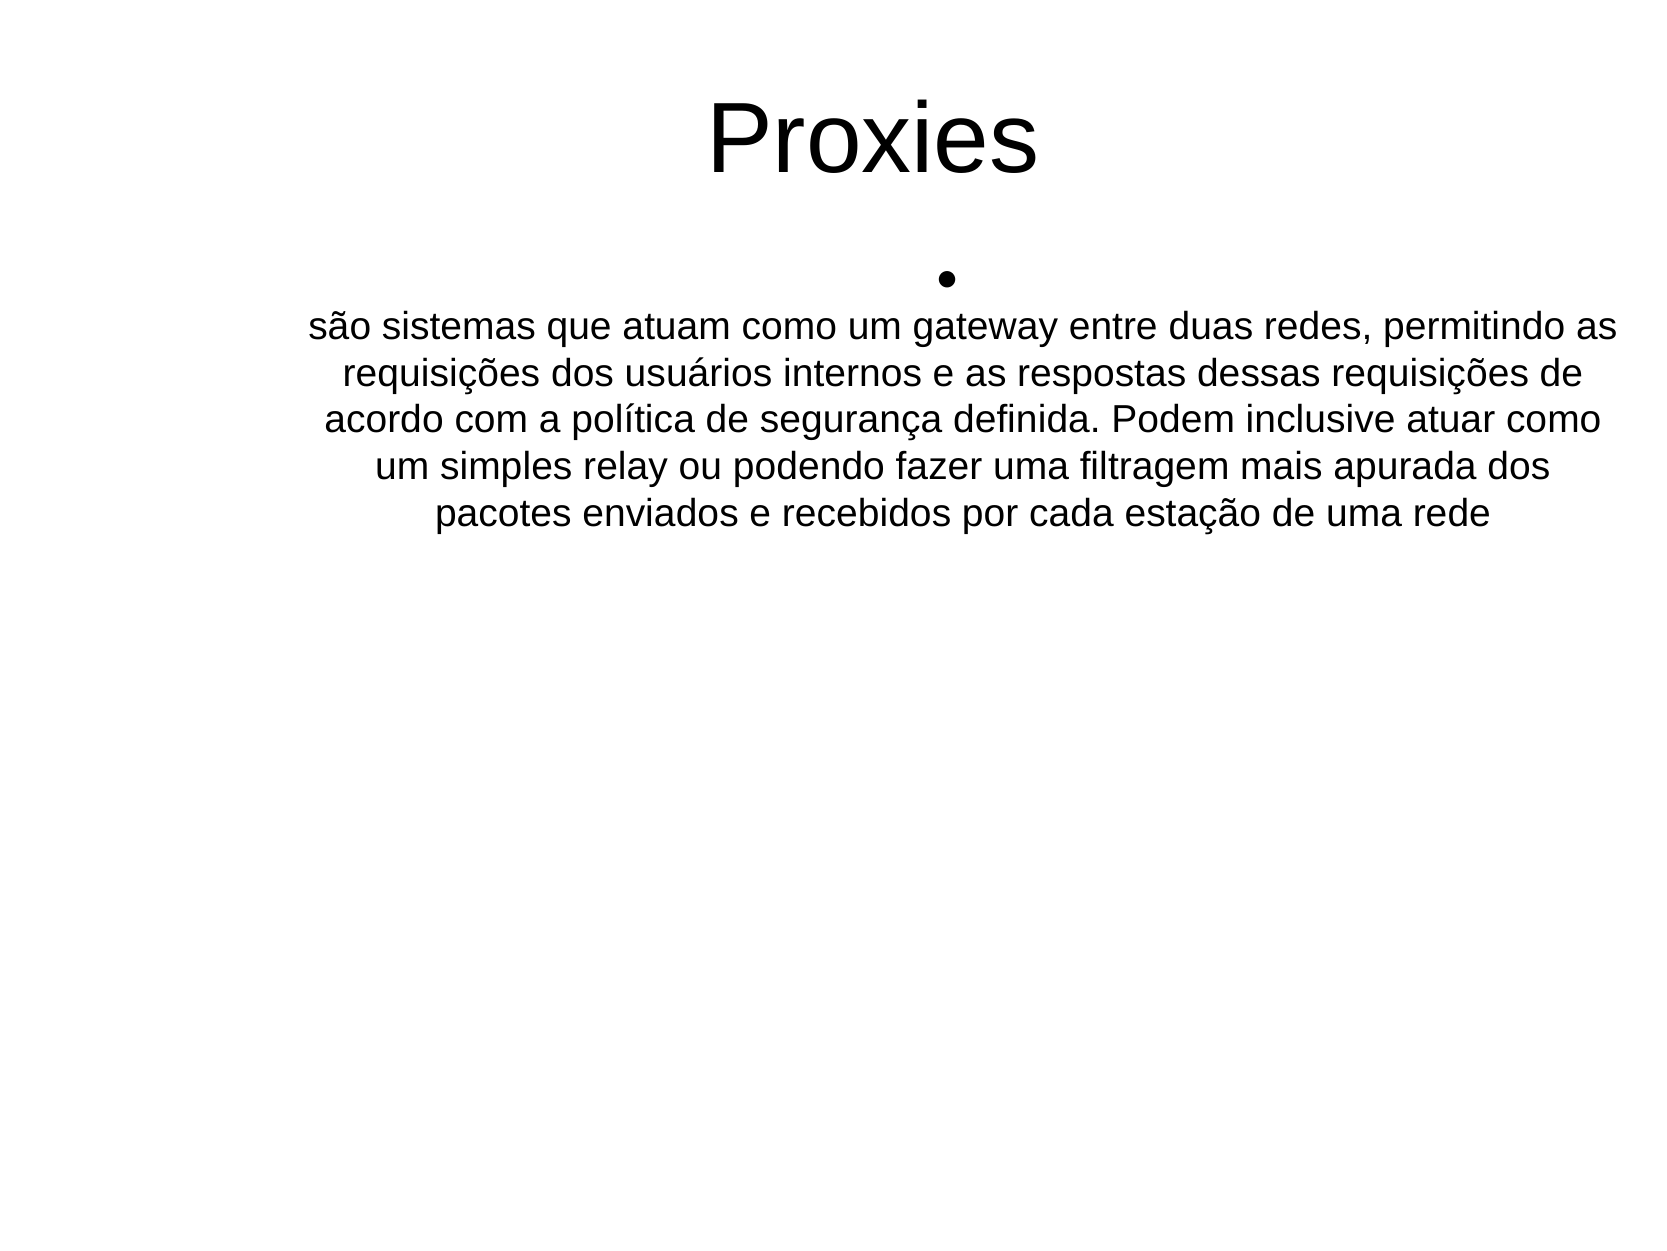

# Proxies
são sistemas que atuam como um gateway entre duas redes, permitindo as requisições dos usuários internos e as respostas dessas requisições de acordo com a política de segurança definida. Podem inclusive atuar como um simples relay ou podendo fazer uma filtragem mais apurada dos pacotes enviados e recebidos por cada estação de uma rede